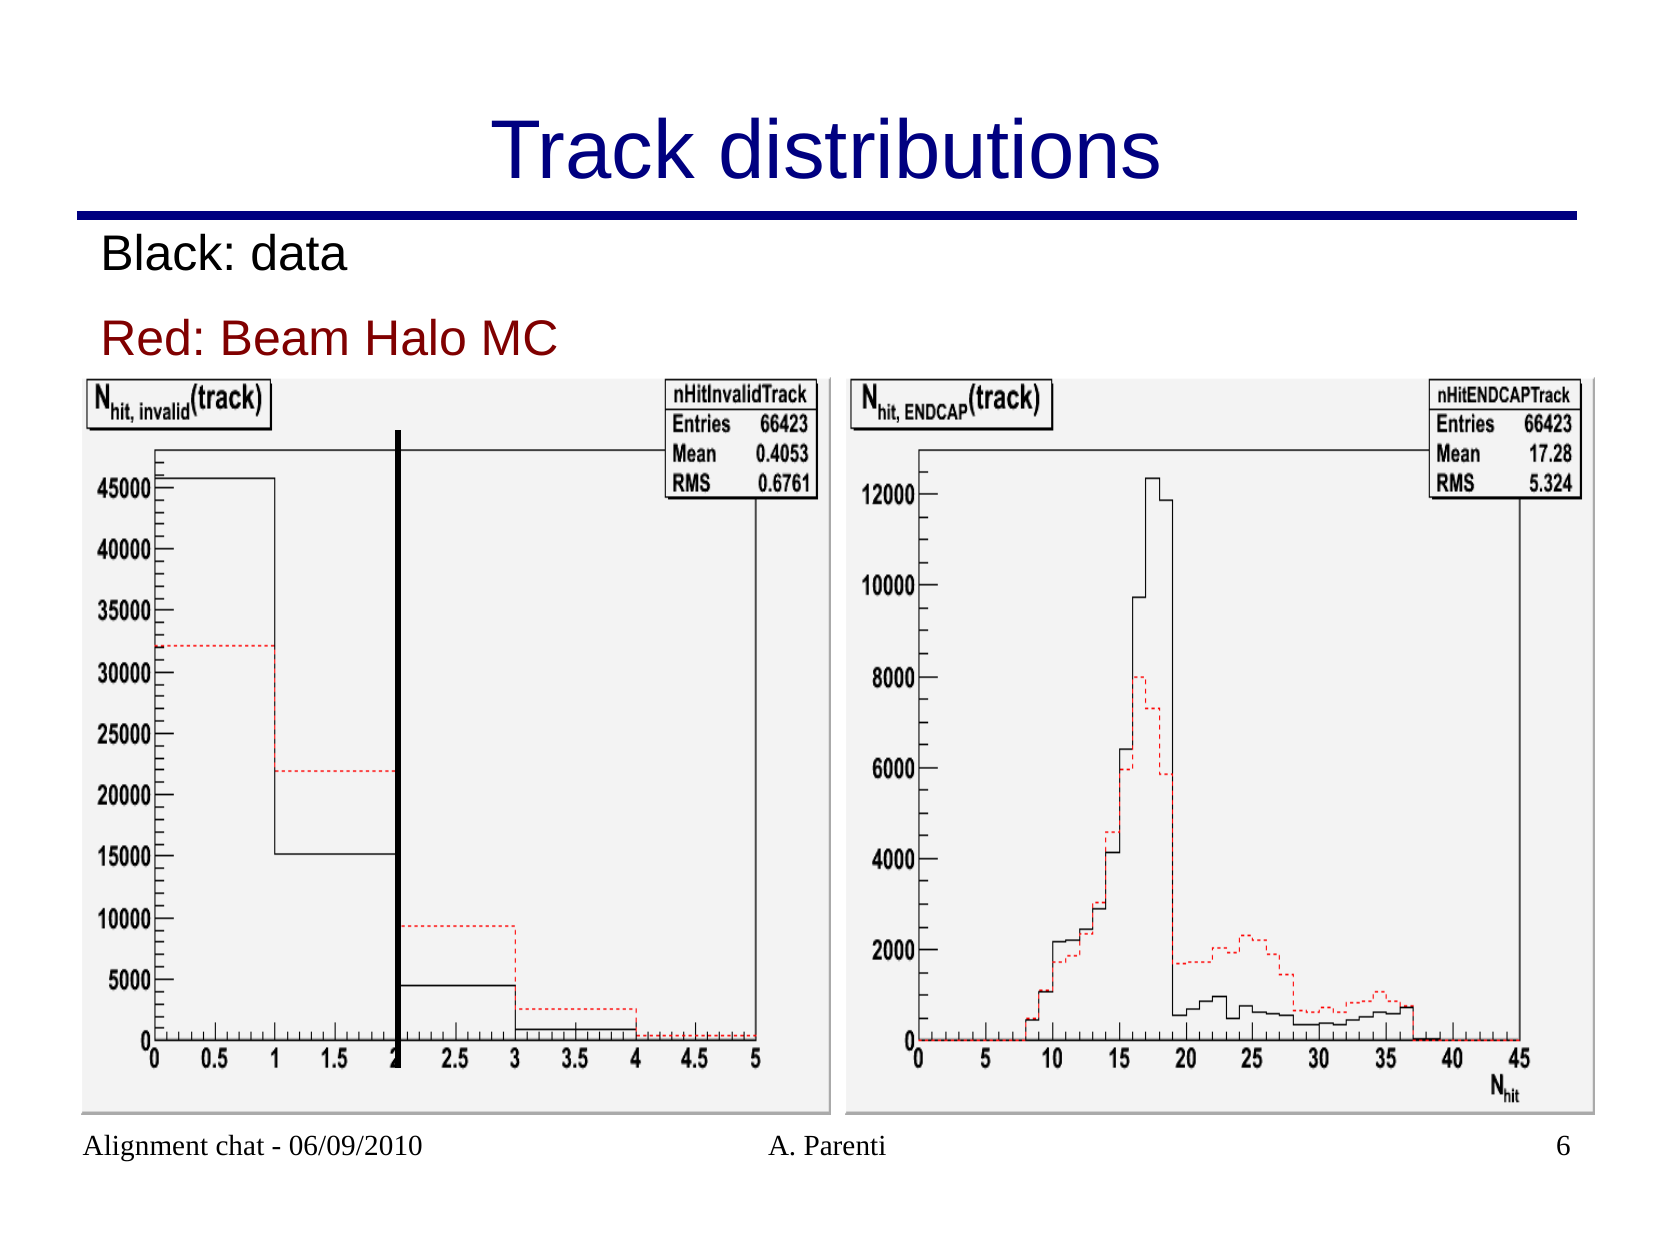

# Track distributions
Black: data
Red: Beam Halo MC
6